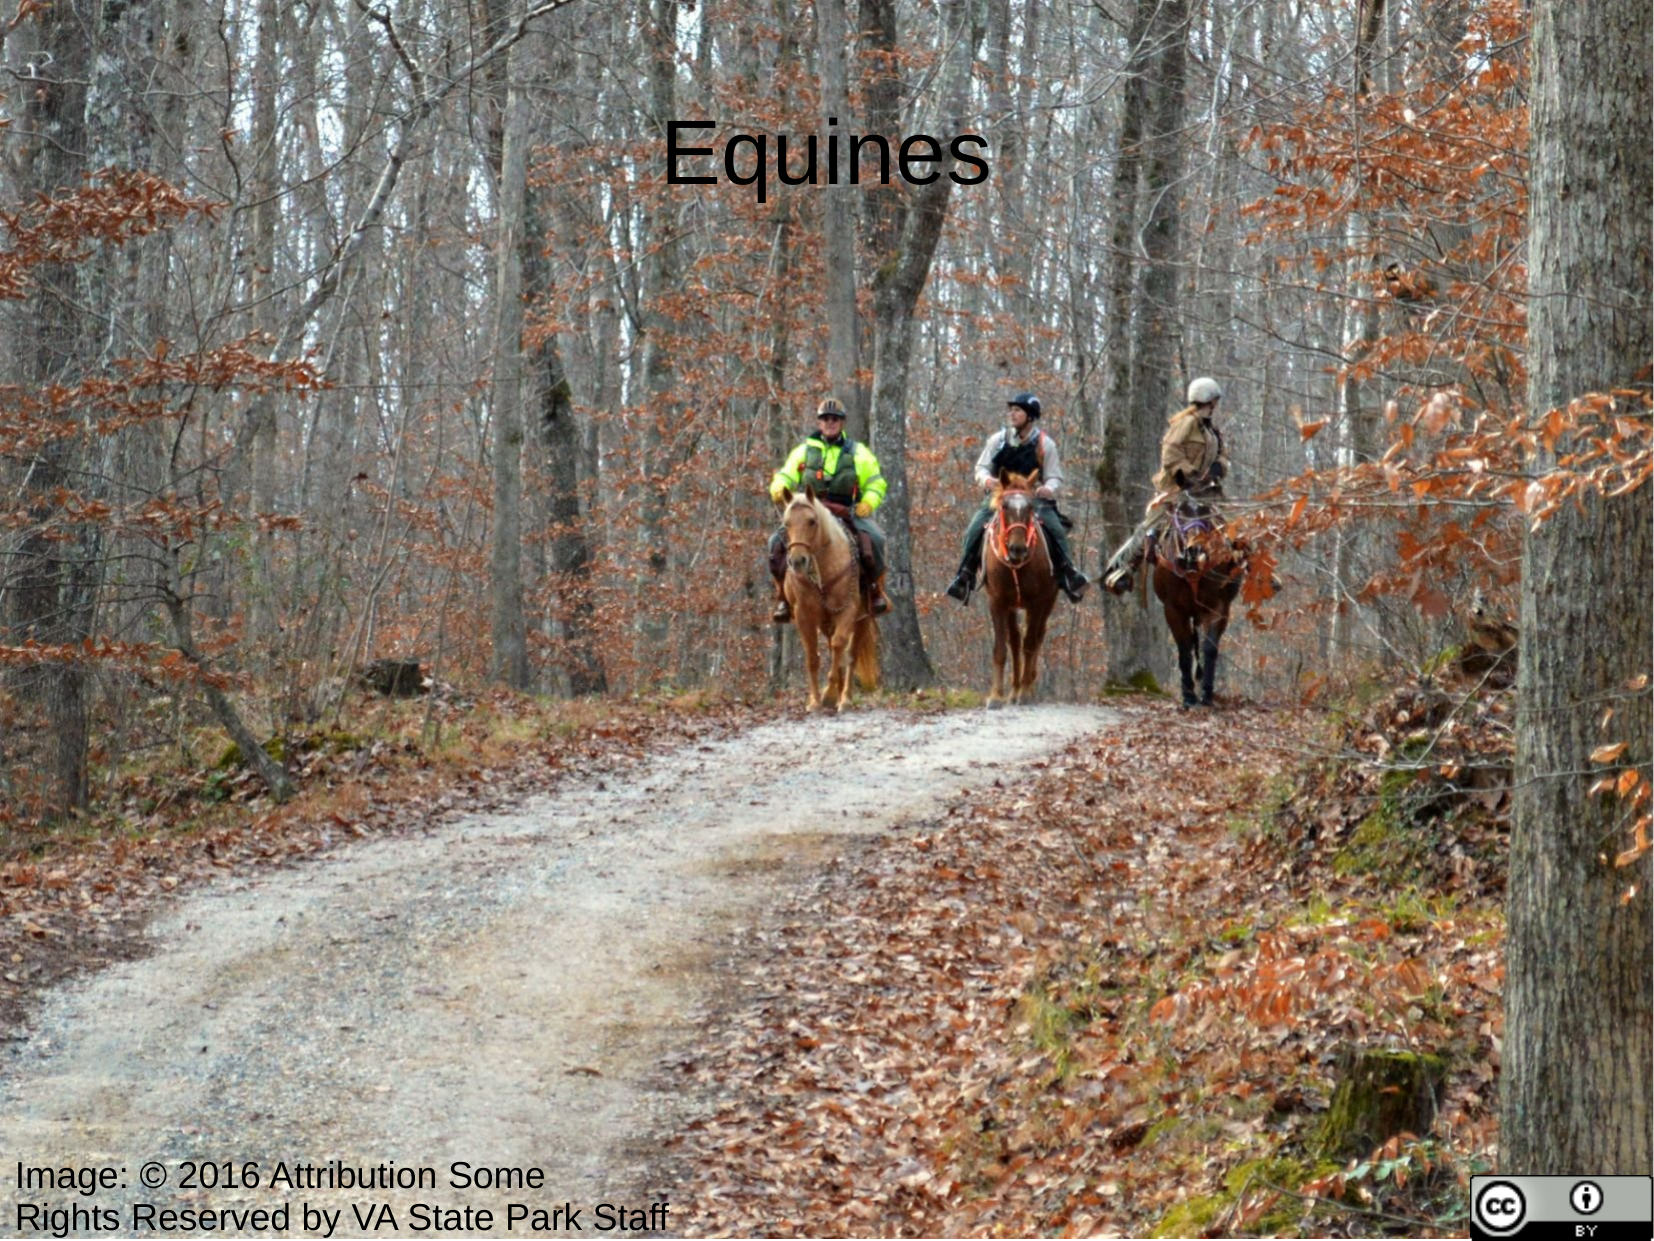

# Equines
Image: © 2016 Attribution Some
Rights Reserved by VA State Park Staff